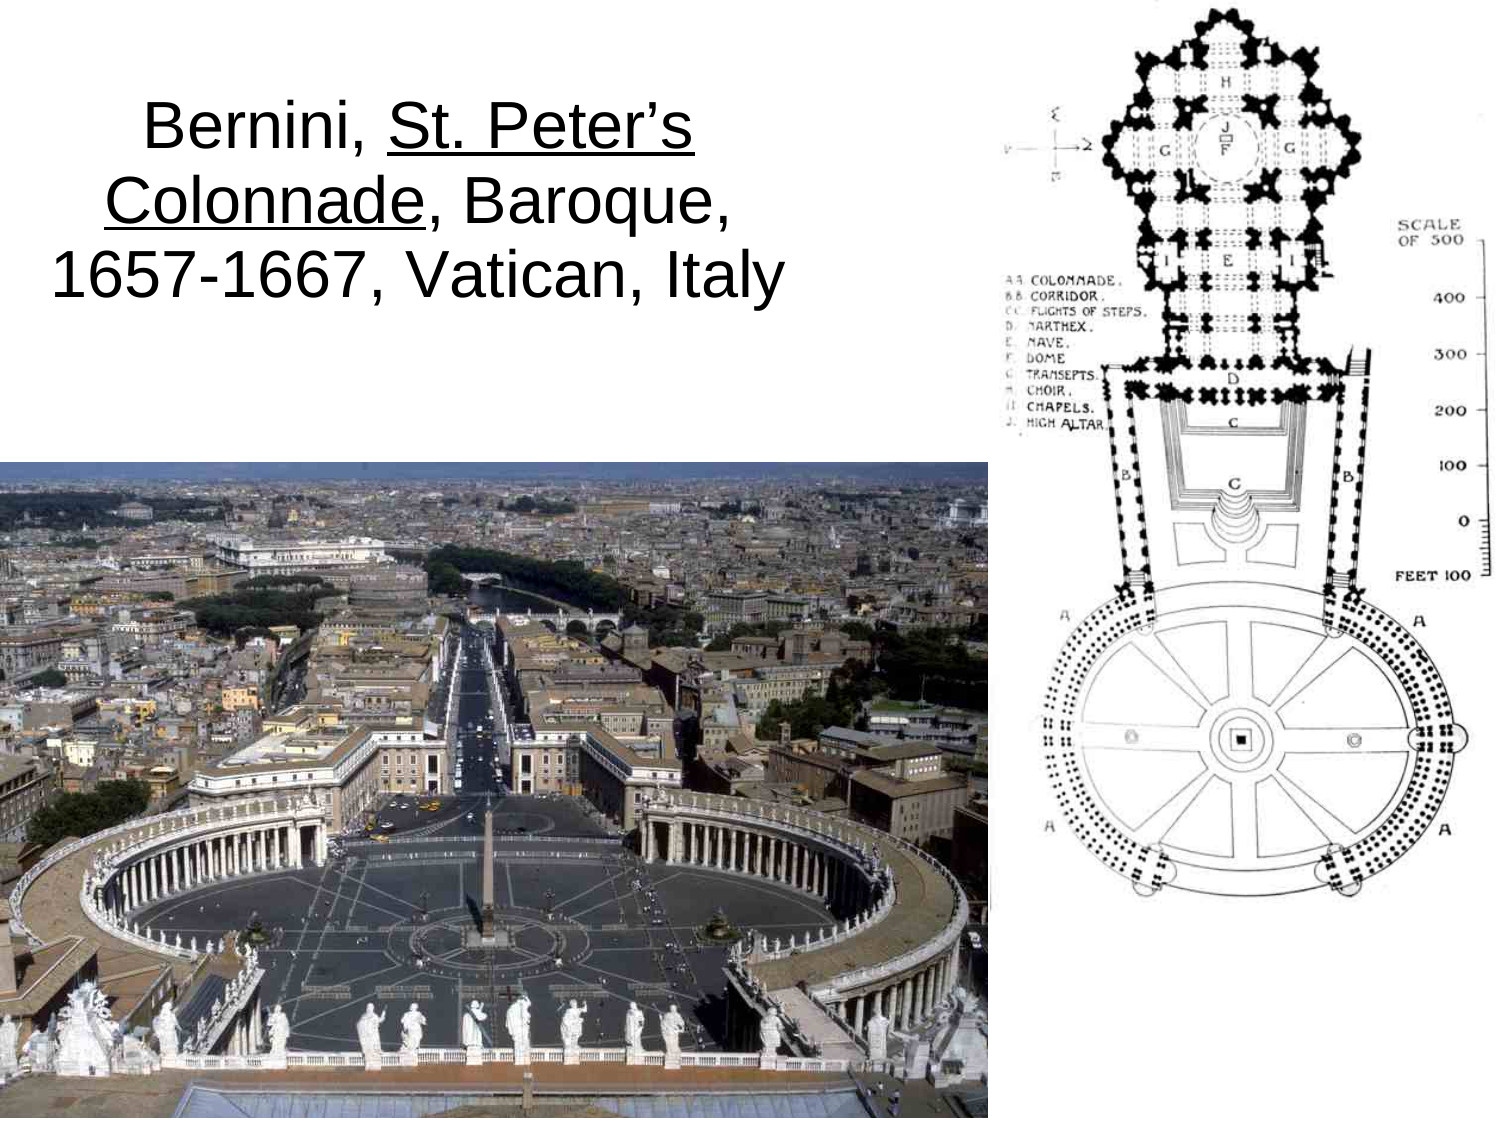

# Bernini, St. Peter’s Colonnade, Baroque, 1657-1667, Vatican, Italy